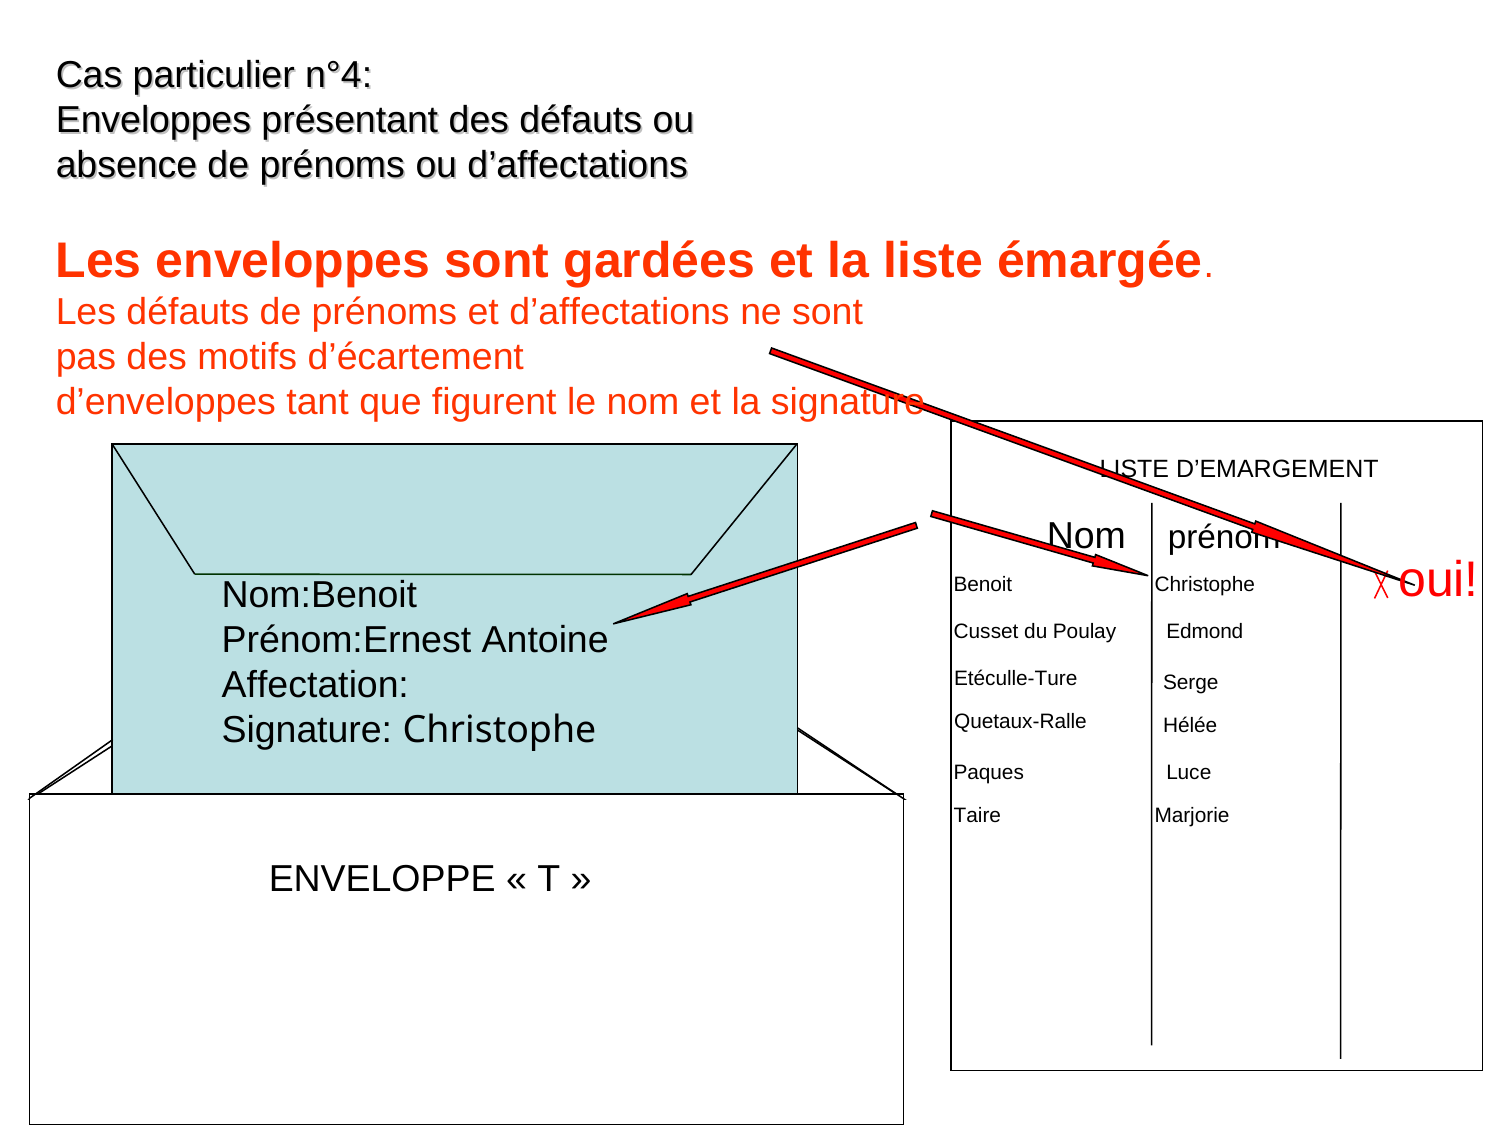

Cas particulier n°4:
Enveloppes présentant des défauts ou absence de prénoms ou d’affectations
Les enveloppes sont gardées et la liste émargée.
Les défauts de prénoms et d’affectations ne sont
pas des motifs d’écartement
d’enveloppes tant que figurent le nom et la signature
LISTE D’EMARGEMENT
Nom prénom
oui!
Nom:Benoit
Prénom:Ernest Antoine
Affectation:
Signature: Christophe
Benoit
Christophe
Cusset du Poulay
Edmond
Etéculle-Ture
Serge
Quetaux-Ralle
Hélée
Paques
Luce
Taire
Marjorie
ENVELOPPE « T »